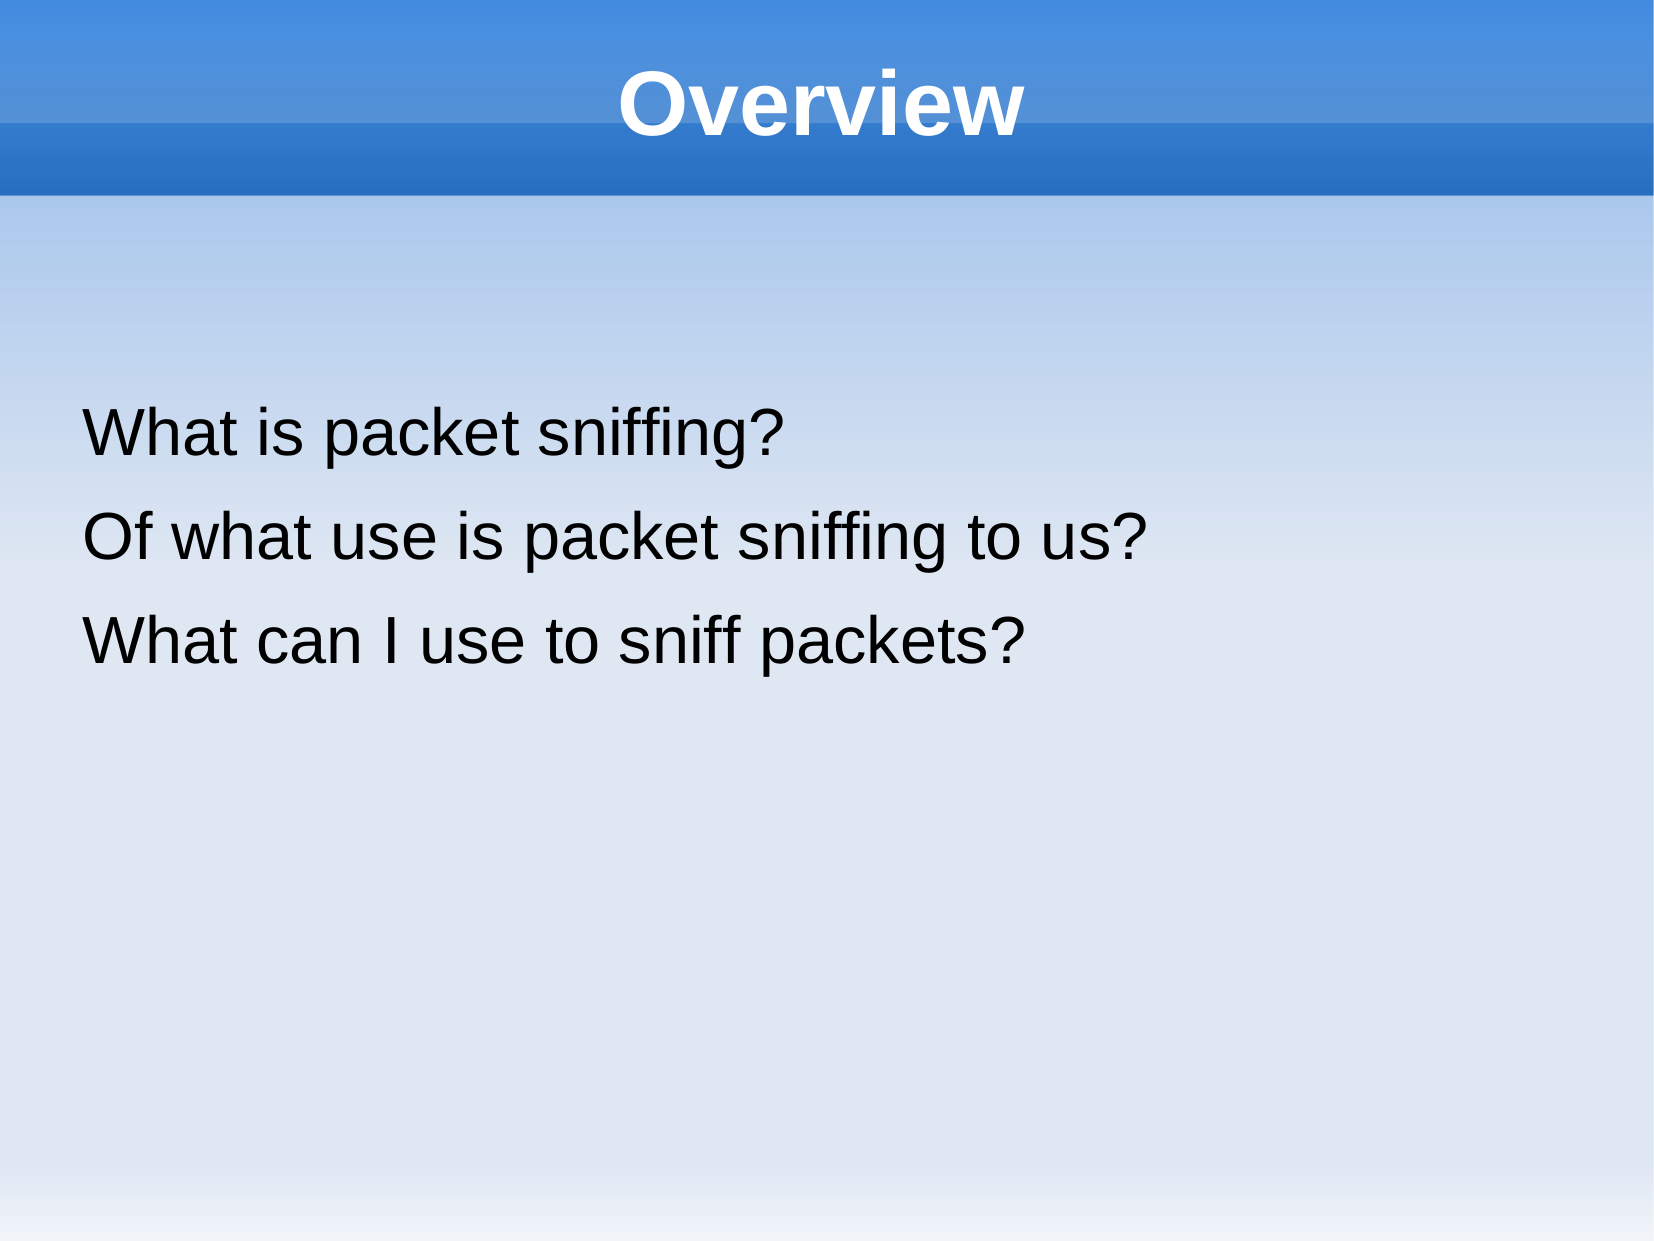

# Overview
What is packet sniffing?
Of what use is packet sniffing to us?
What can I use to sniff packets?